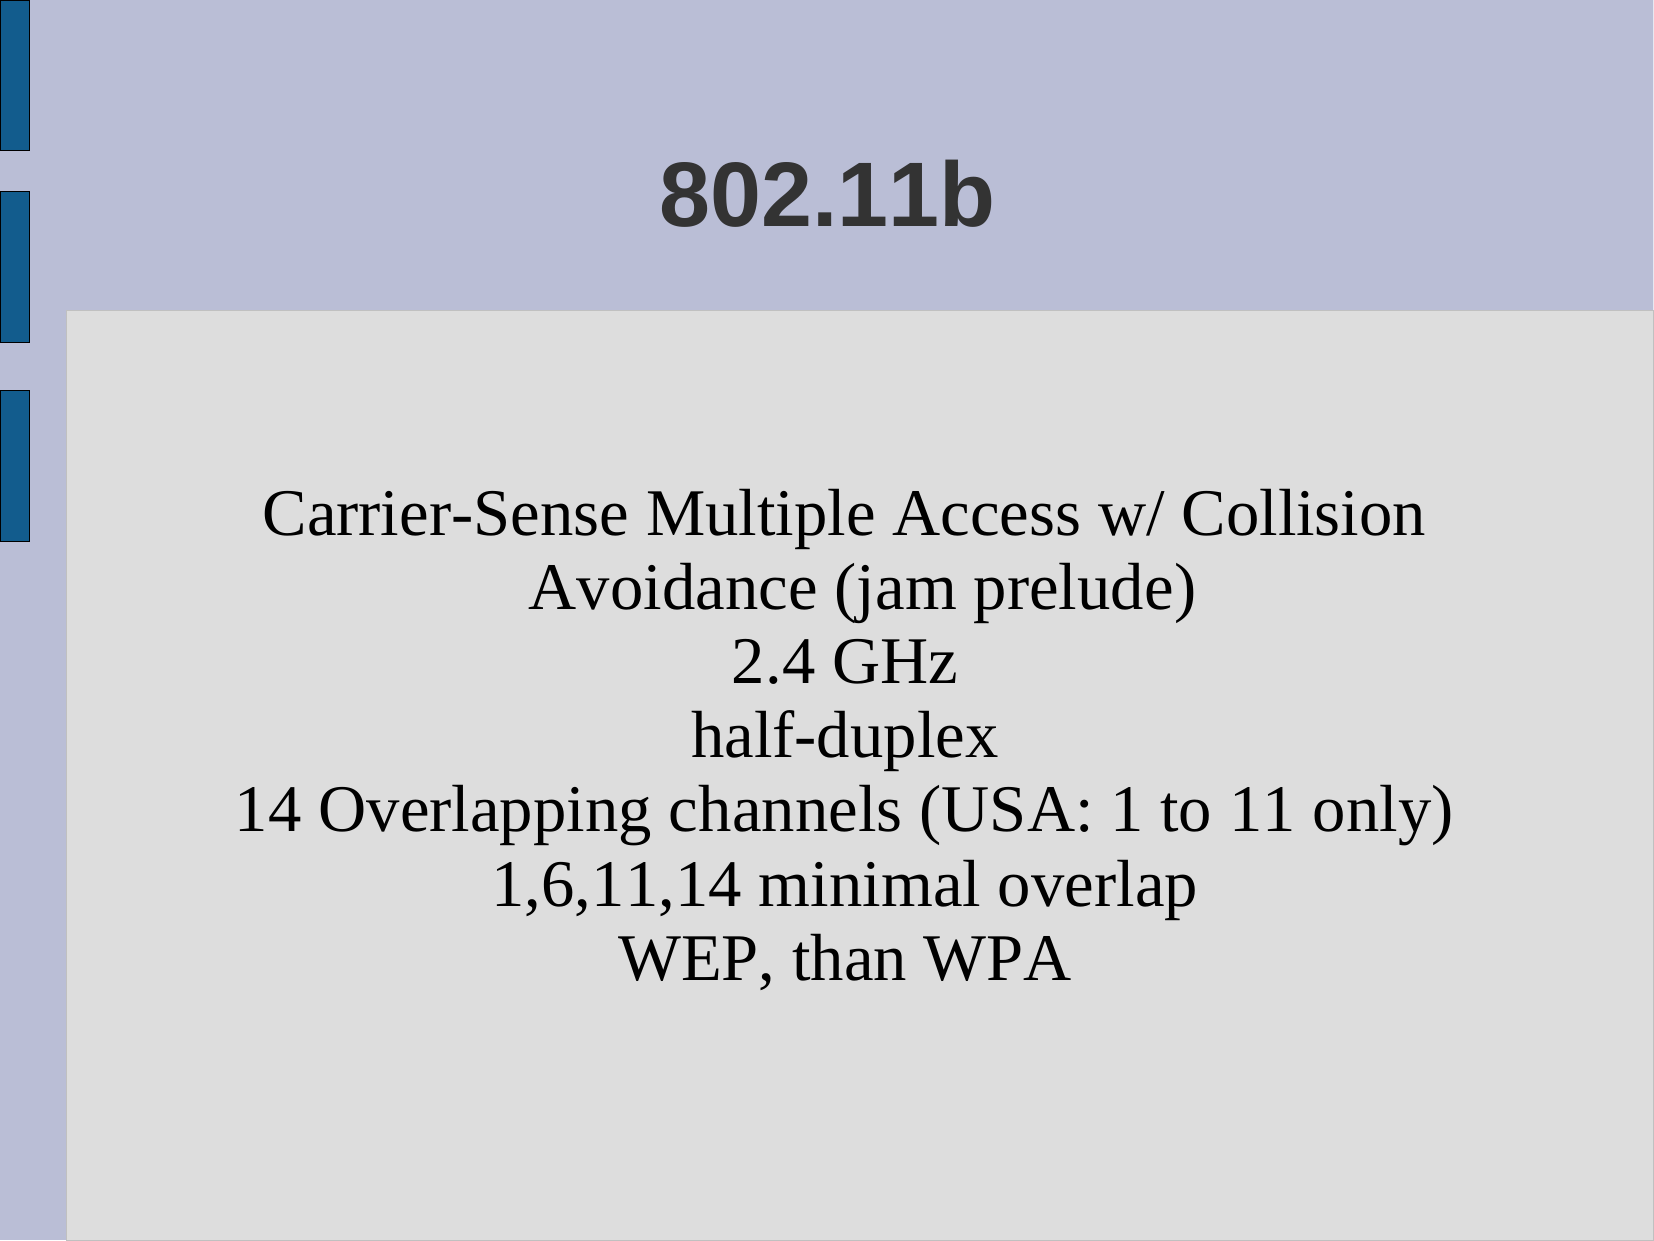

# 802.11b
Carrier-Sense Multiple Access w/ Collision Avoidance (jam prelude)
2.4 GHz
half-duplex
14 Overlapping channels (USA: 1 to 11 only)
1,6,11,14 minimal overlap
WEP, than WPA